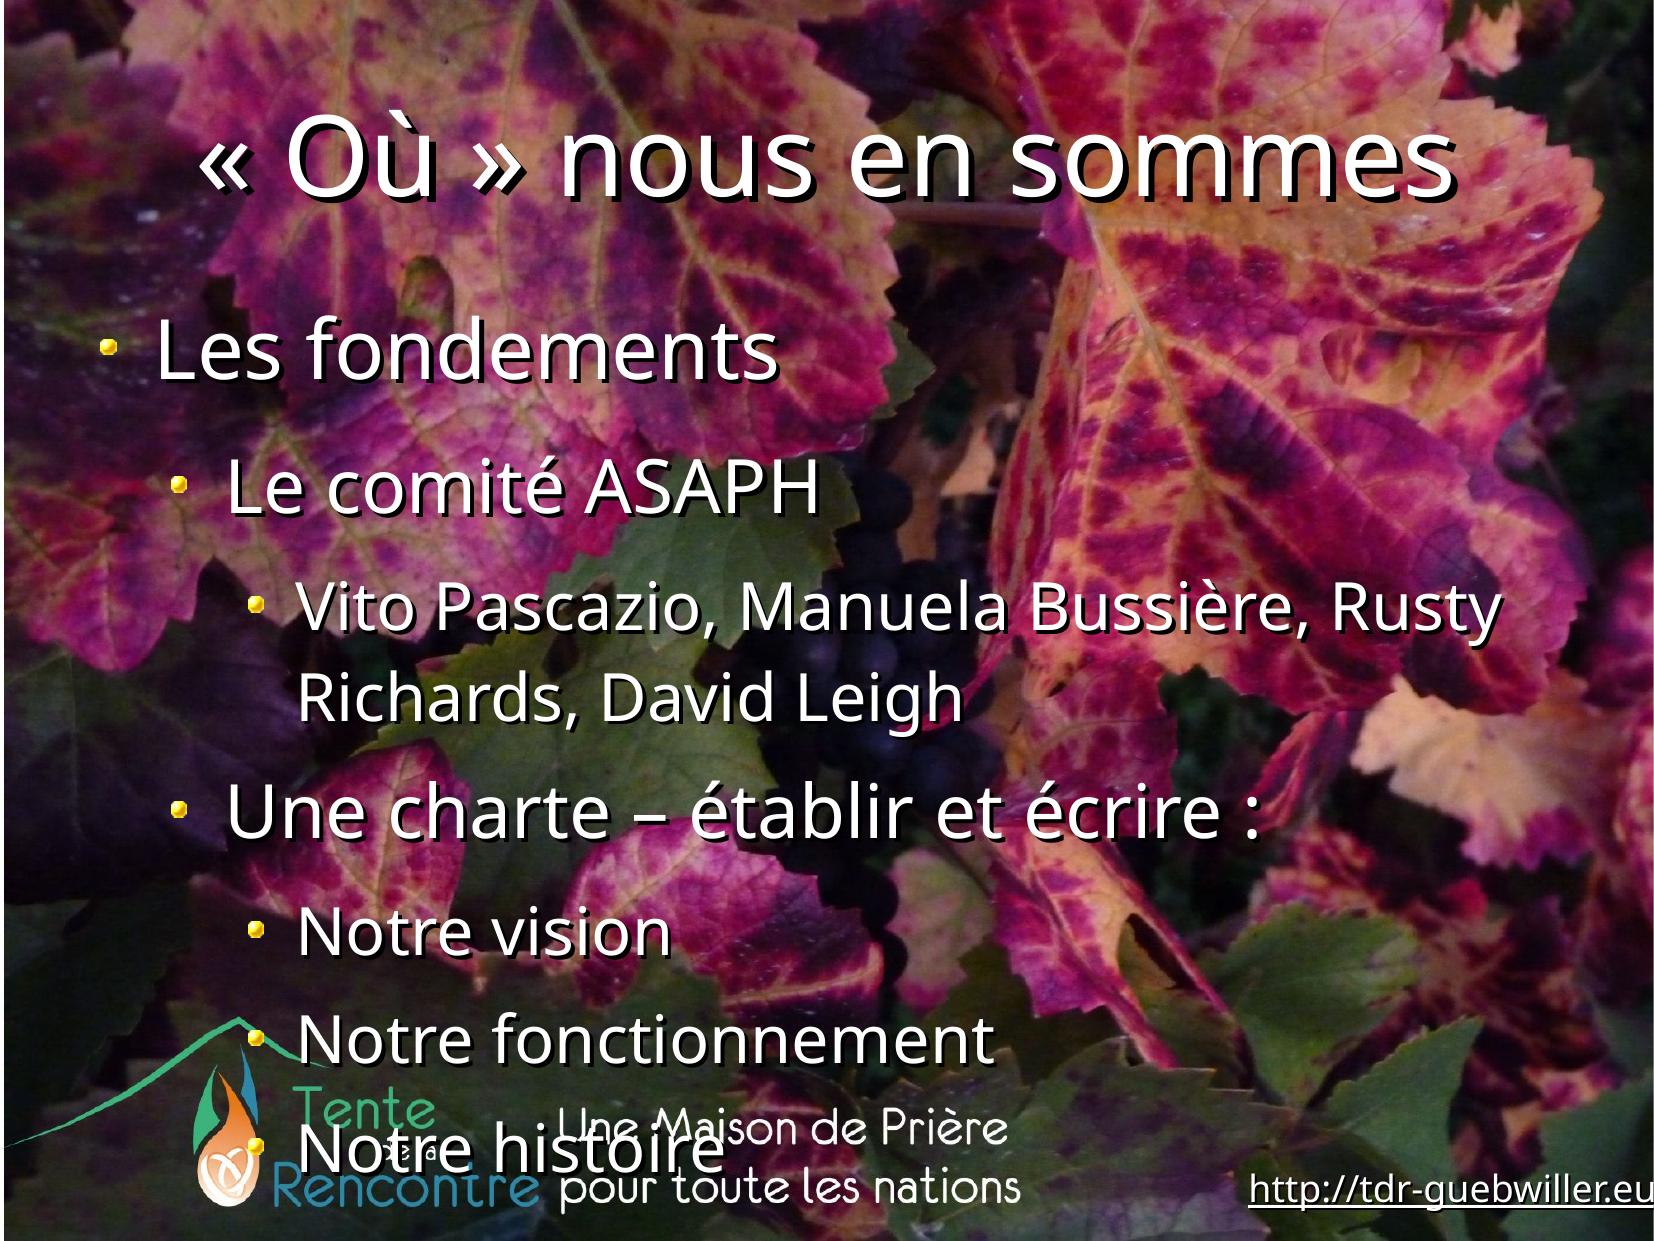

# « Où » nous en sommes
Les fondements
Le comité ASAPH
Vito Pascazio, Manuela Bussière, Rusty Richards, David Leigh
Une charte – établir et écrire :
Notre vision
Notre fonctionnement
Notre histoire